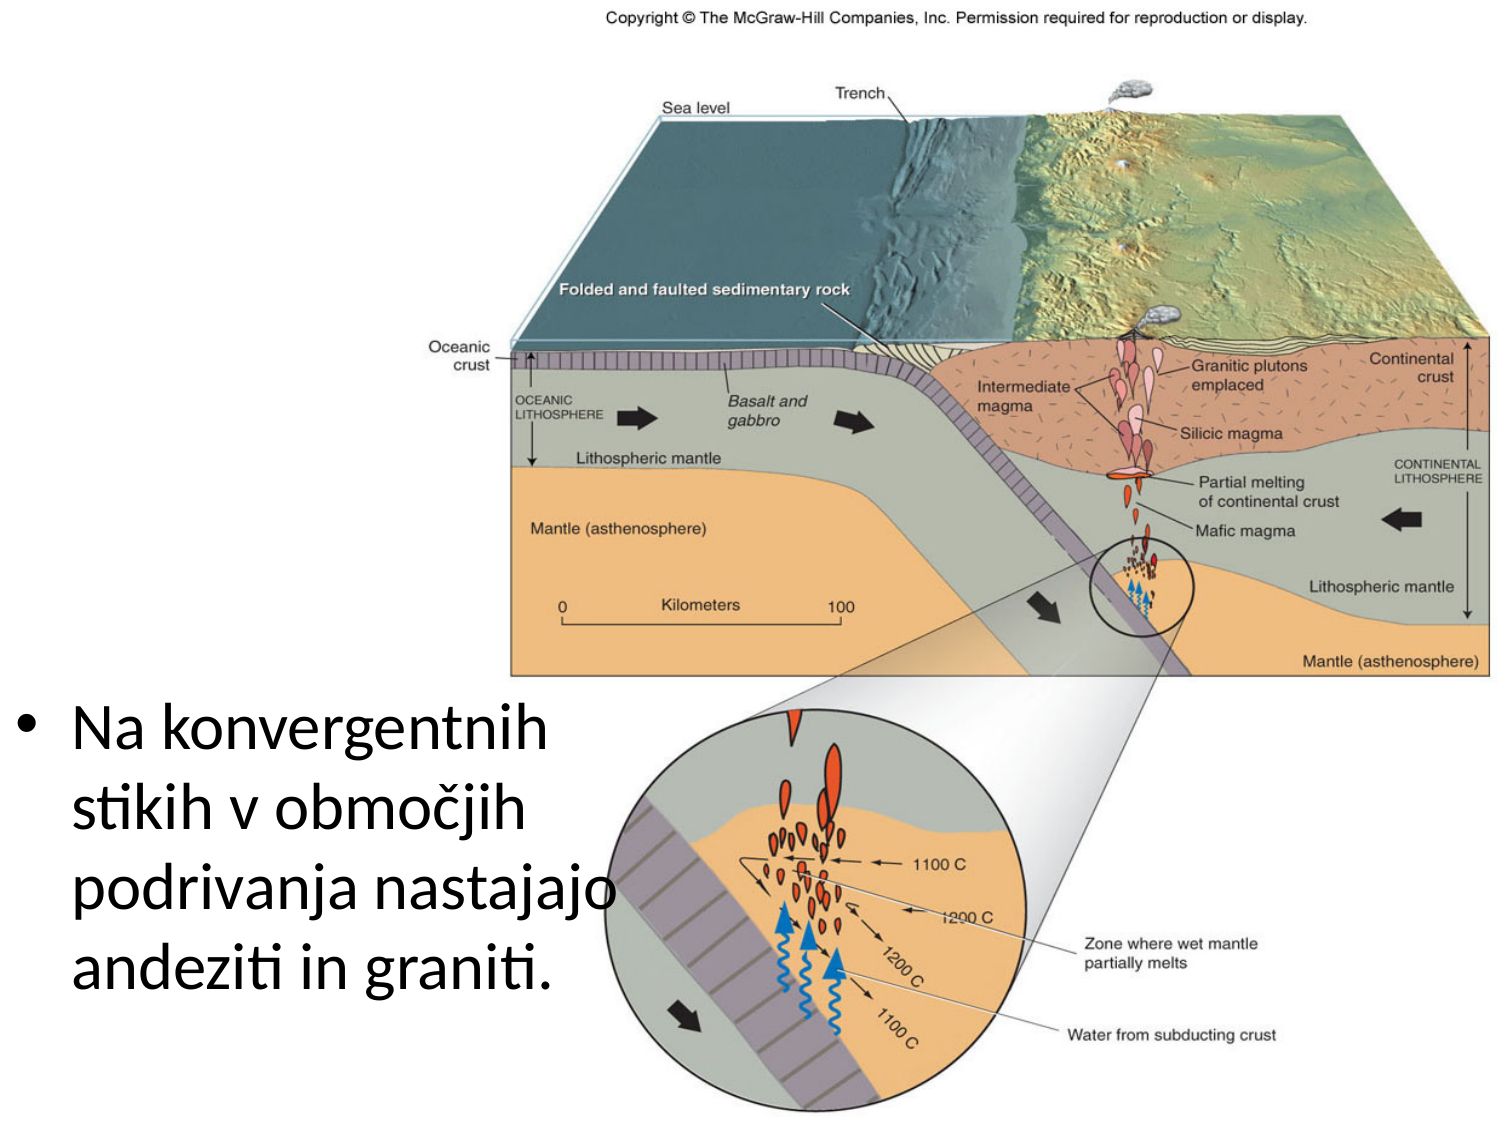

# Na konvergentnih stikih v območjih podrivanja nastajajo andeziti in graniti.